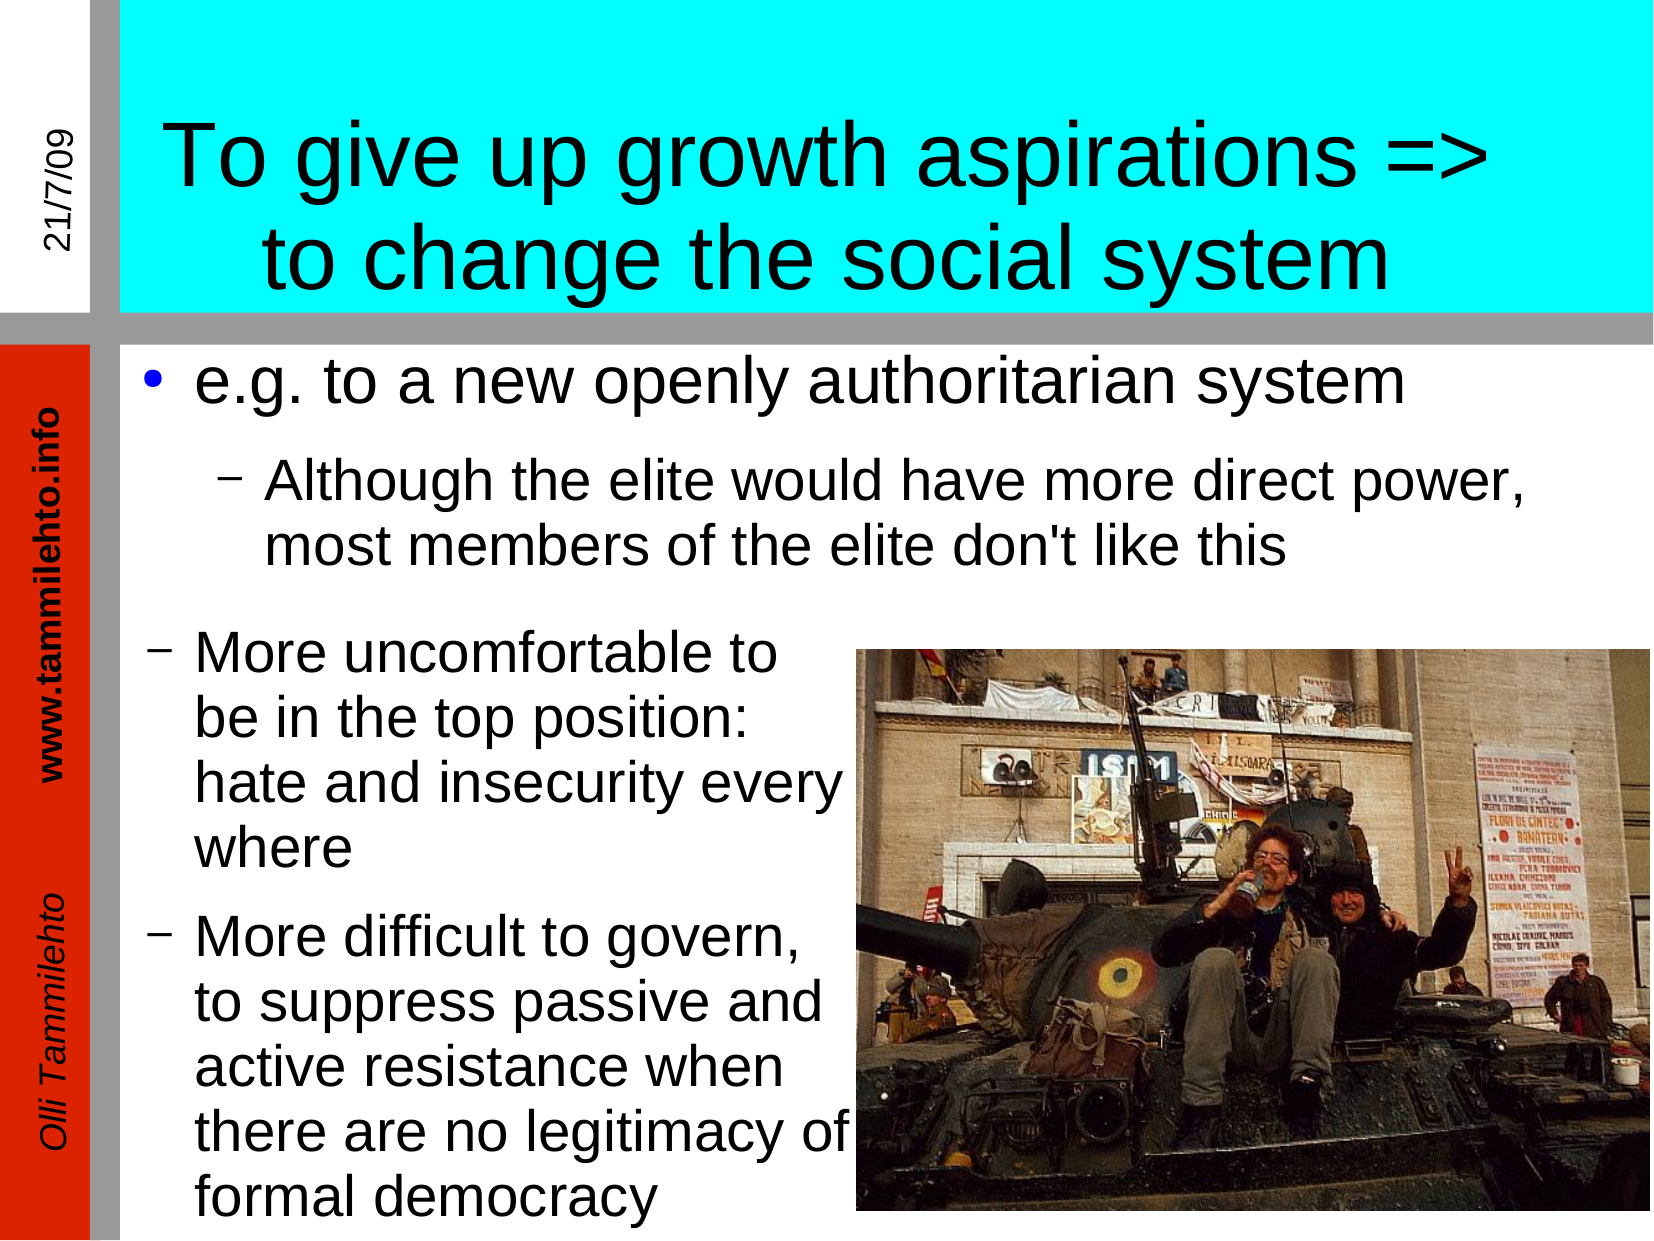

# To give up growth aspirations => to change the social system
e.g. to a new openly authoritarian system
Although the elite would have more direct power, most members of the elite don't like this
More uncomfortable to be in the top position: hate and insecurity every where
More difficult to govern, to suppress passive and active resistance when there are no legitimacy of formal democracy